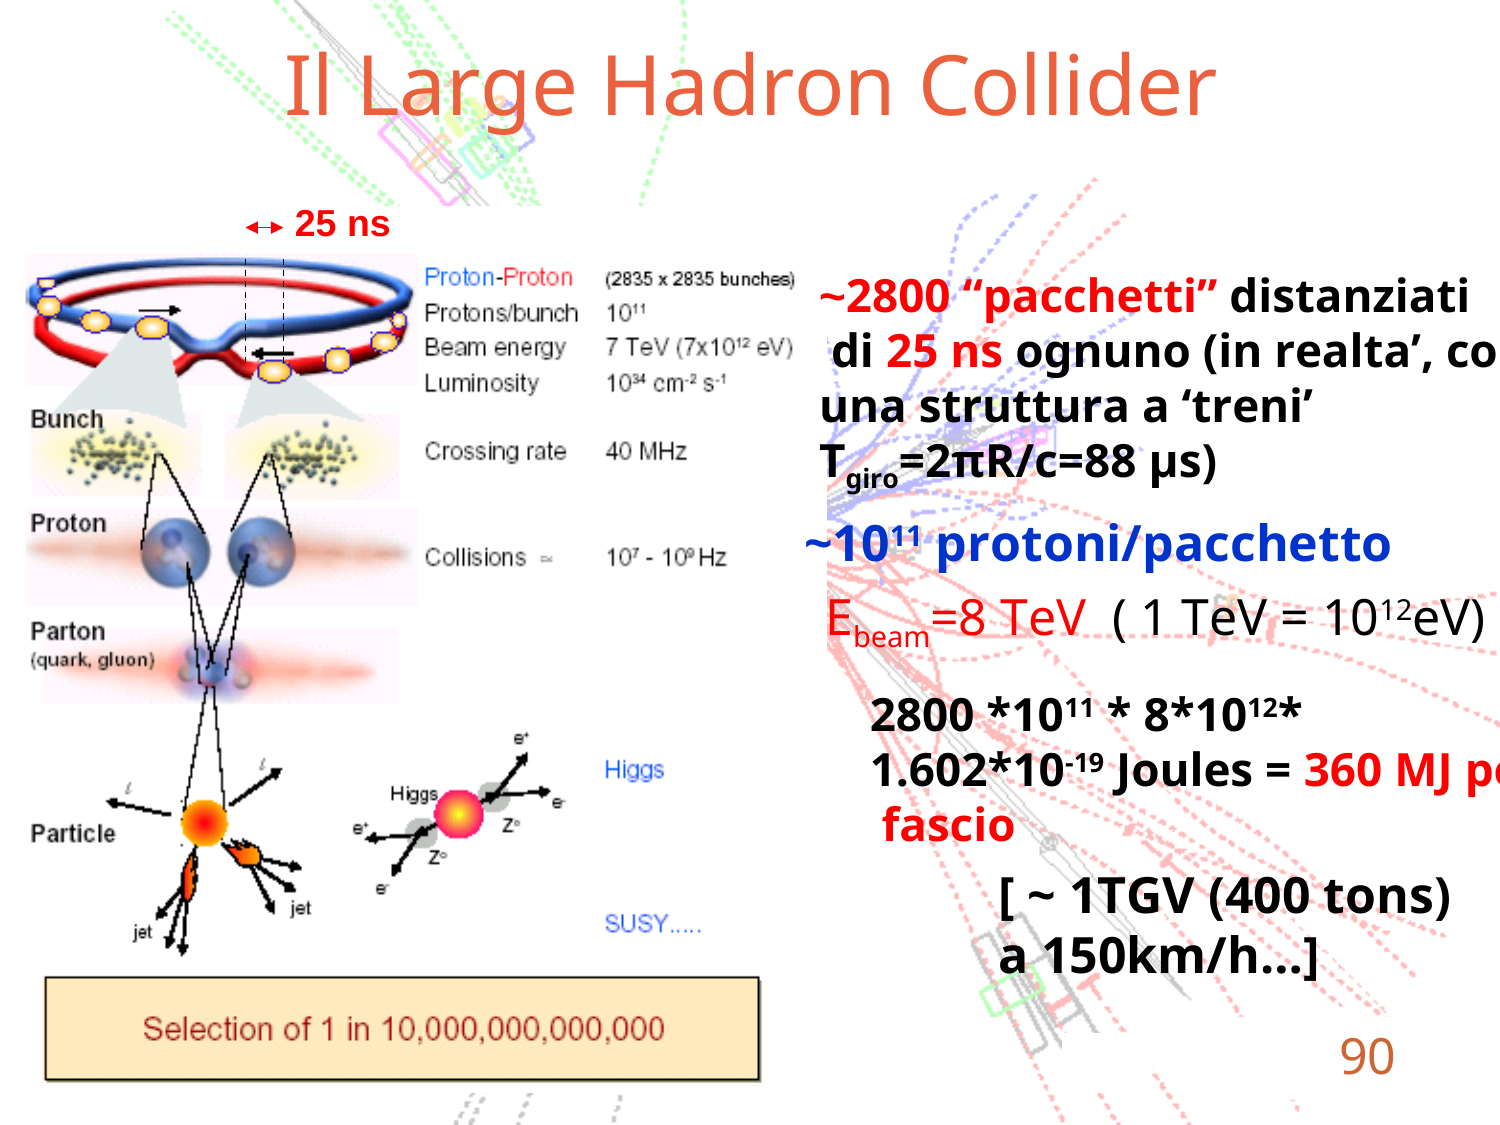

# Il Large Hadron Collider
25 ns
~2800 “pacchetti” distanziati
 di 25 ns ognuno (in realta’, con
una struttura a ‘treni’
Tgiro=2πR/c=88 μs)
~1011 protoni/pacchetto
Ebeam=8 TeV ( 1 TeV = 1012eV)
2800 *1011 * 8*1012*
1.602*10-19 Joules = 360 MJ per
 fascio
[ ~ 1TGV (400 tons)
a 150km/h…]